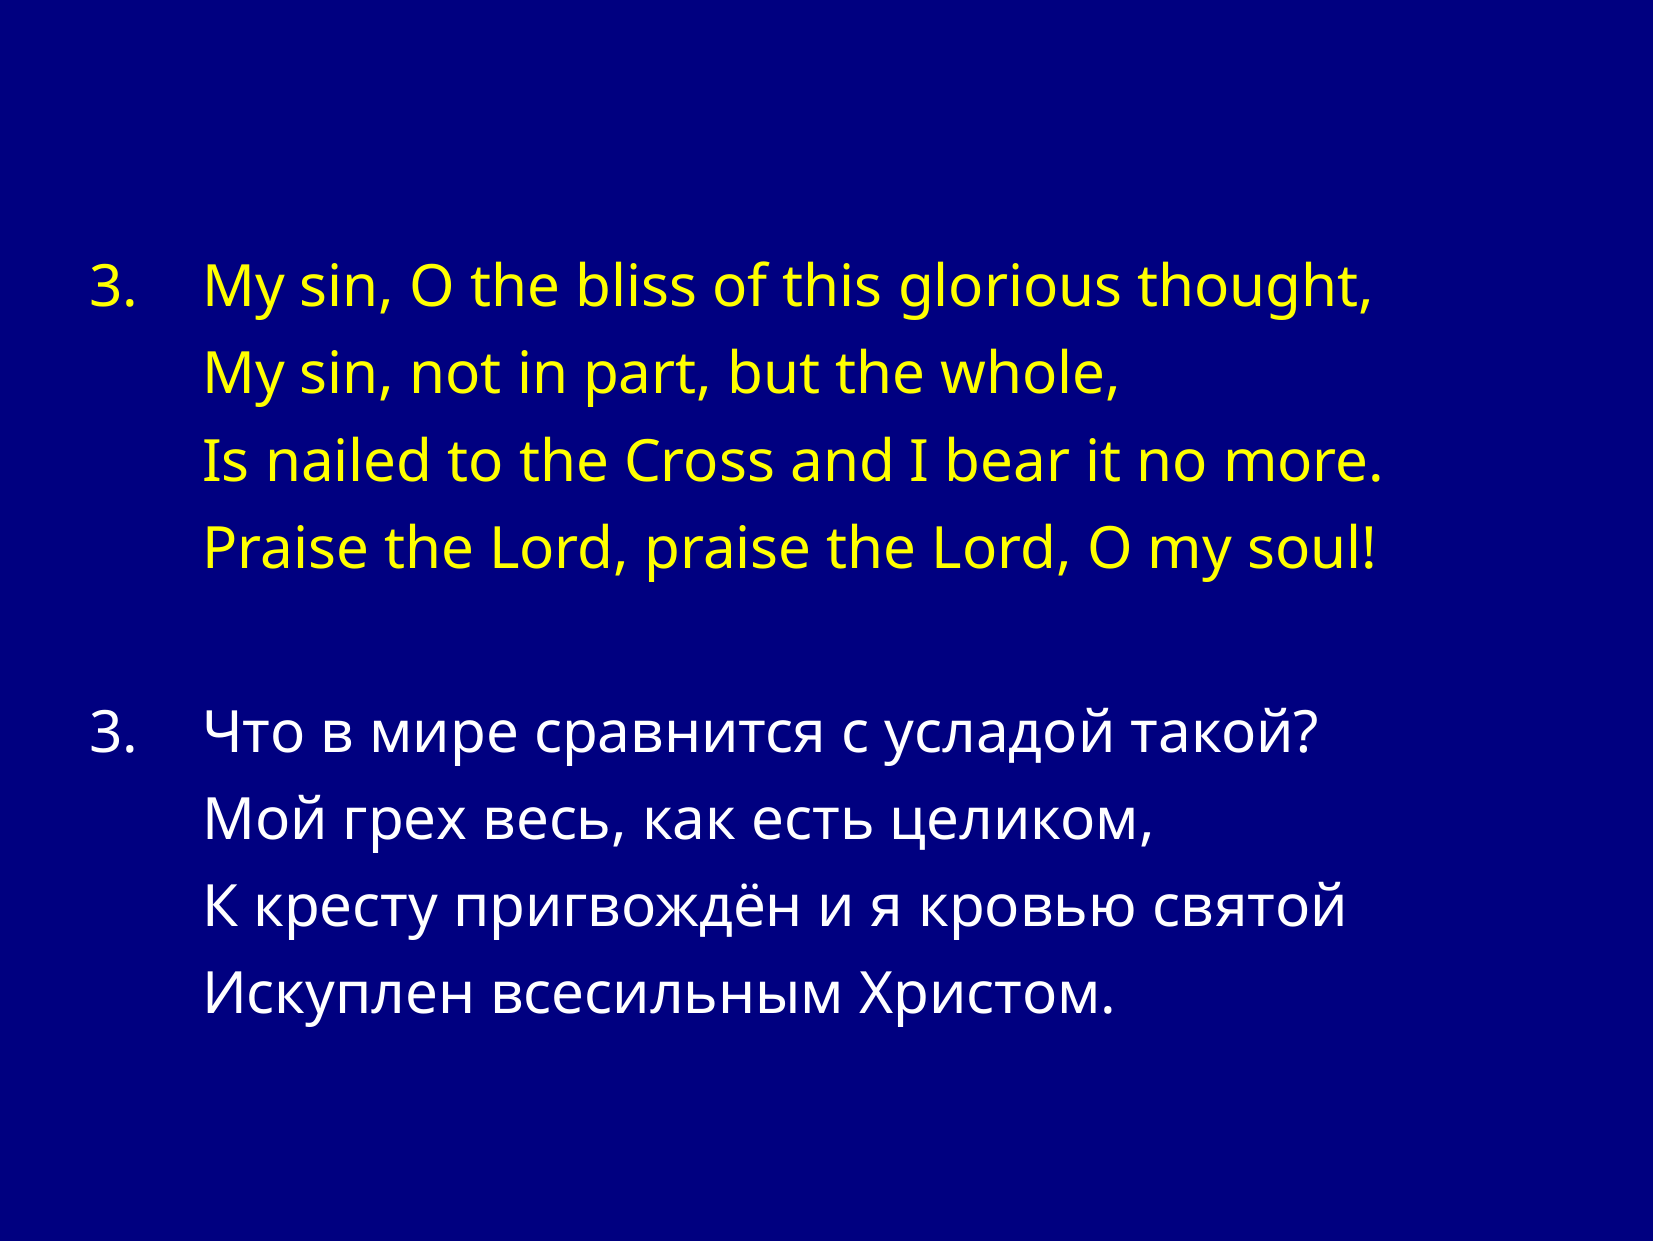

3.	My sin, O the bliss of this glorious thought,
	My sin, not in part, but the whole,
	Is nailed to the Cross and I bear it no more.
	Praise the Lord, praise the Lord, O my soul!
3.	Что в мире сравнится с усладой такой?
	Мой грех весь, как есть целиком,
	К кресту пригвождён и я кровью святой
	Искуплен всесильным Христом.